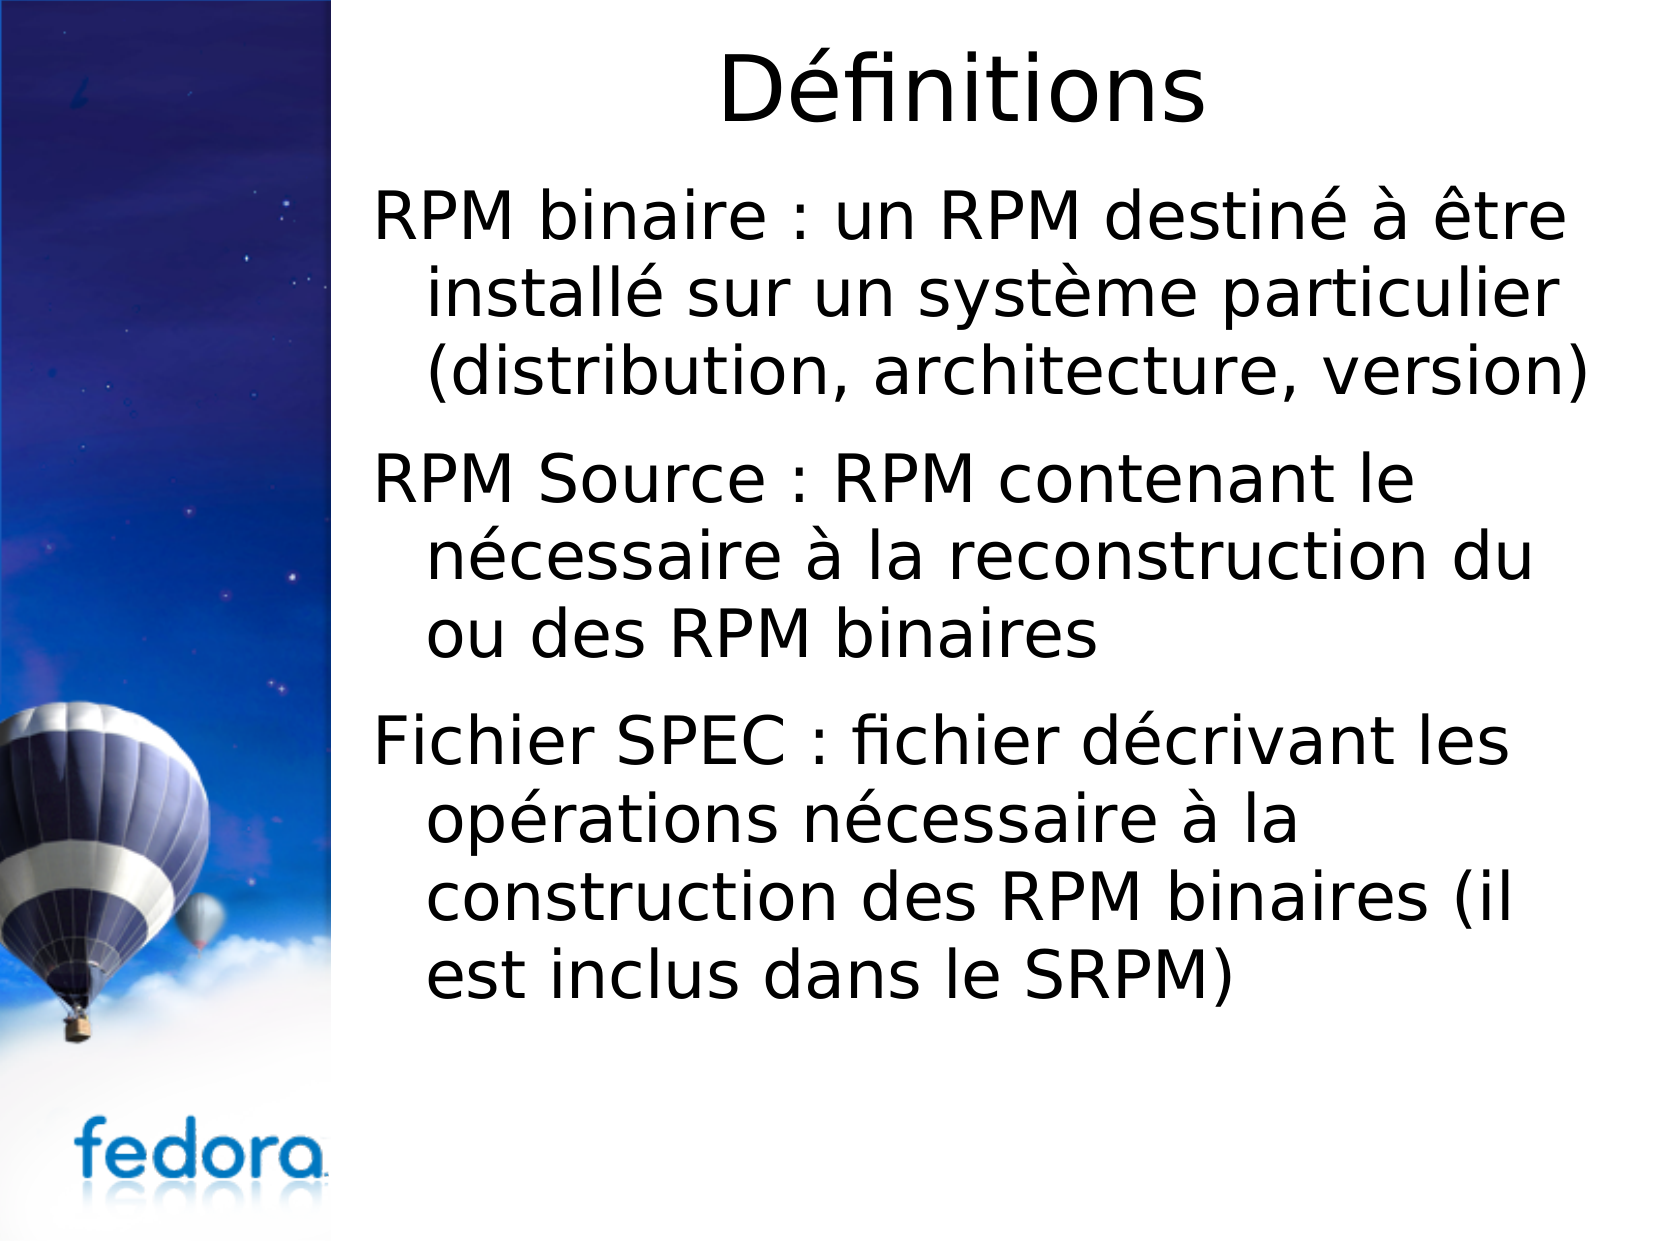

Définitions
# RPM binaire : un RPM destiné à être installé sur un système particulier (distribution, architecture, version)
RPM Source : RPM contenant le nécessaire à la reconstruction du ou des RPM binaires
Fichier SPEC : fichier décrivant les opérations nécessaire à la construction des RPM binaires (il est inclus dans le SRPM)